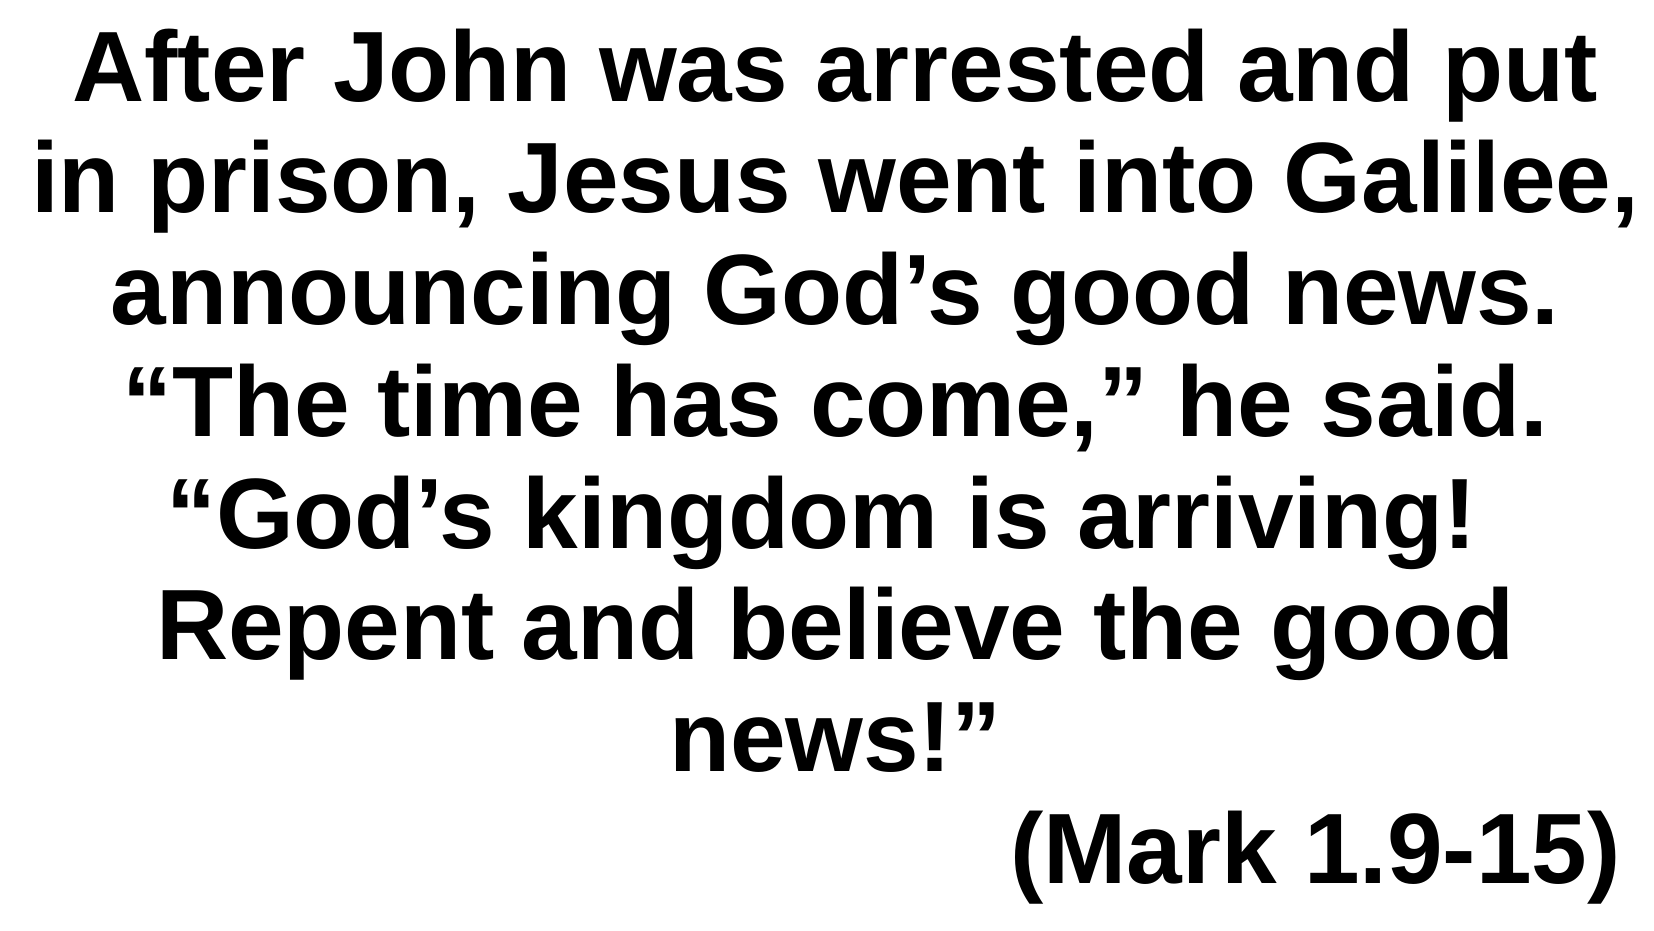

# After John was arrested and put in prison, Jesus went into Galilee, announcing God’s good news. “The time has come,” he said. “God’s kingdom is arriving! Repent and believe the good news!” (Mark 1.9-15)